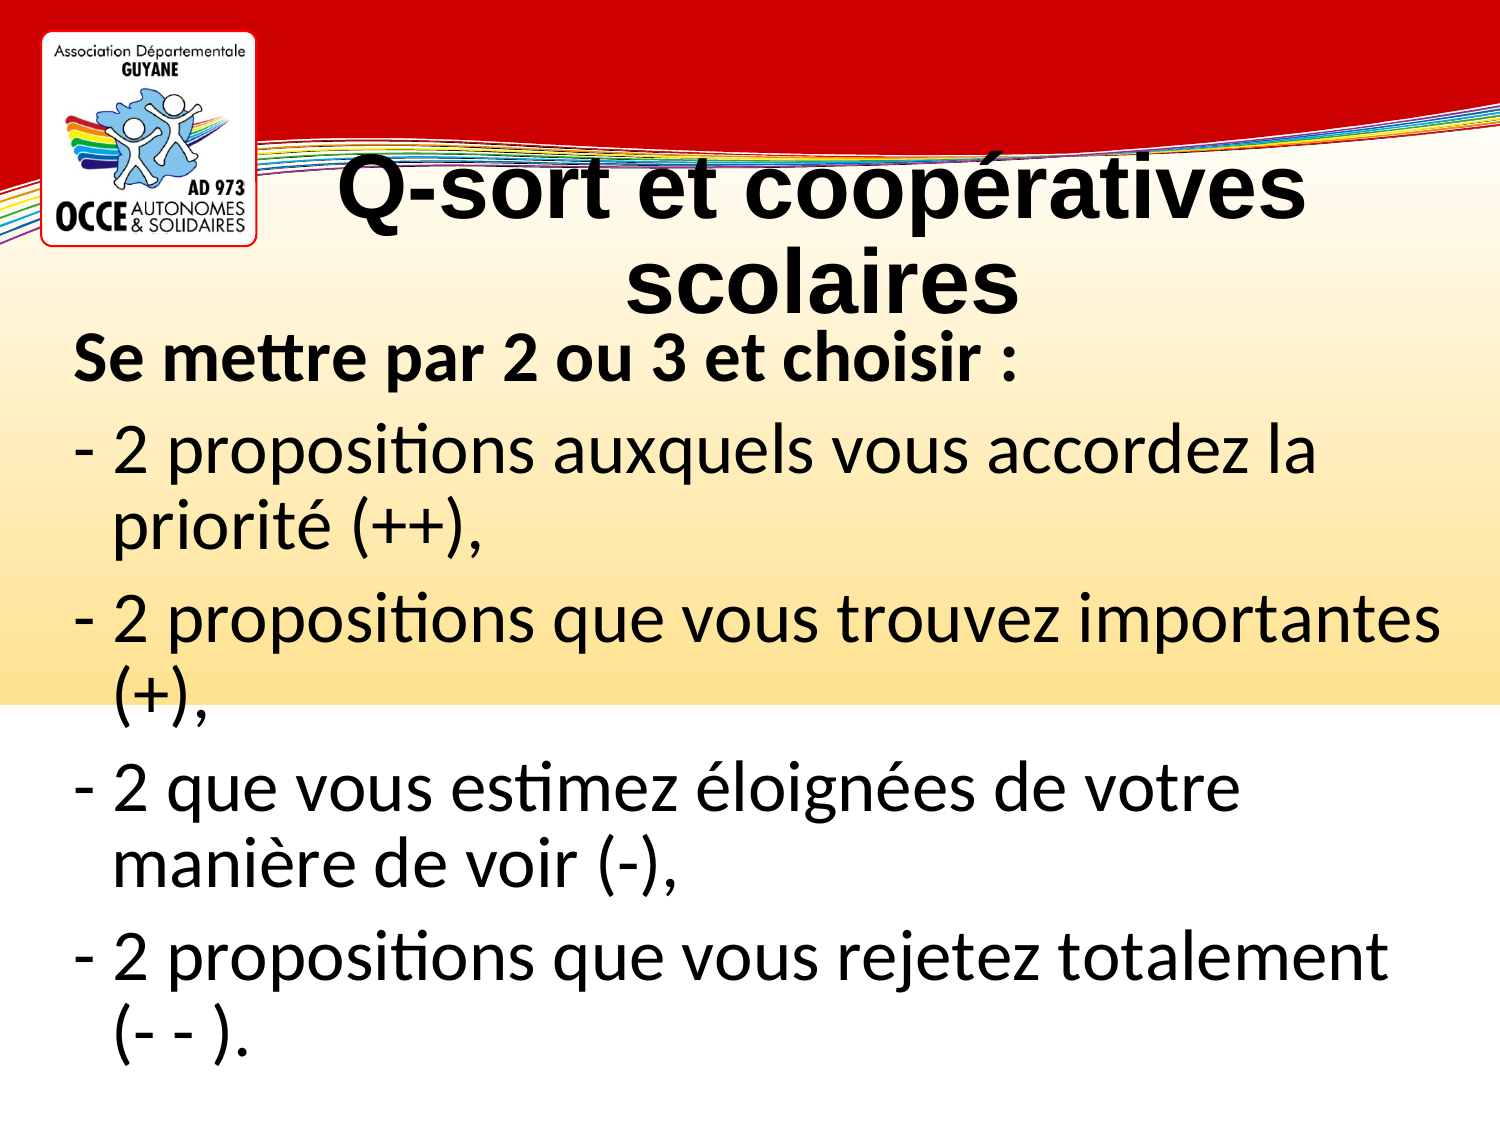

# Q-sort et coopératives scolaires
Se mettre par 2 ou 3 et choisir :
- 2 propositions auxquels vous accordez la priorité (++),
- 2 propositions que vous trouvez importantes (+),
- 2 que vous estimez éloignées de votre manière de voir (-),
- 2 propositions que vous rejetez totalement (- - ).